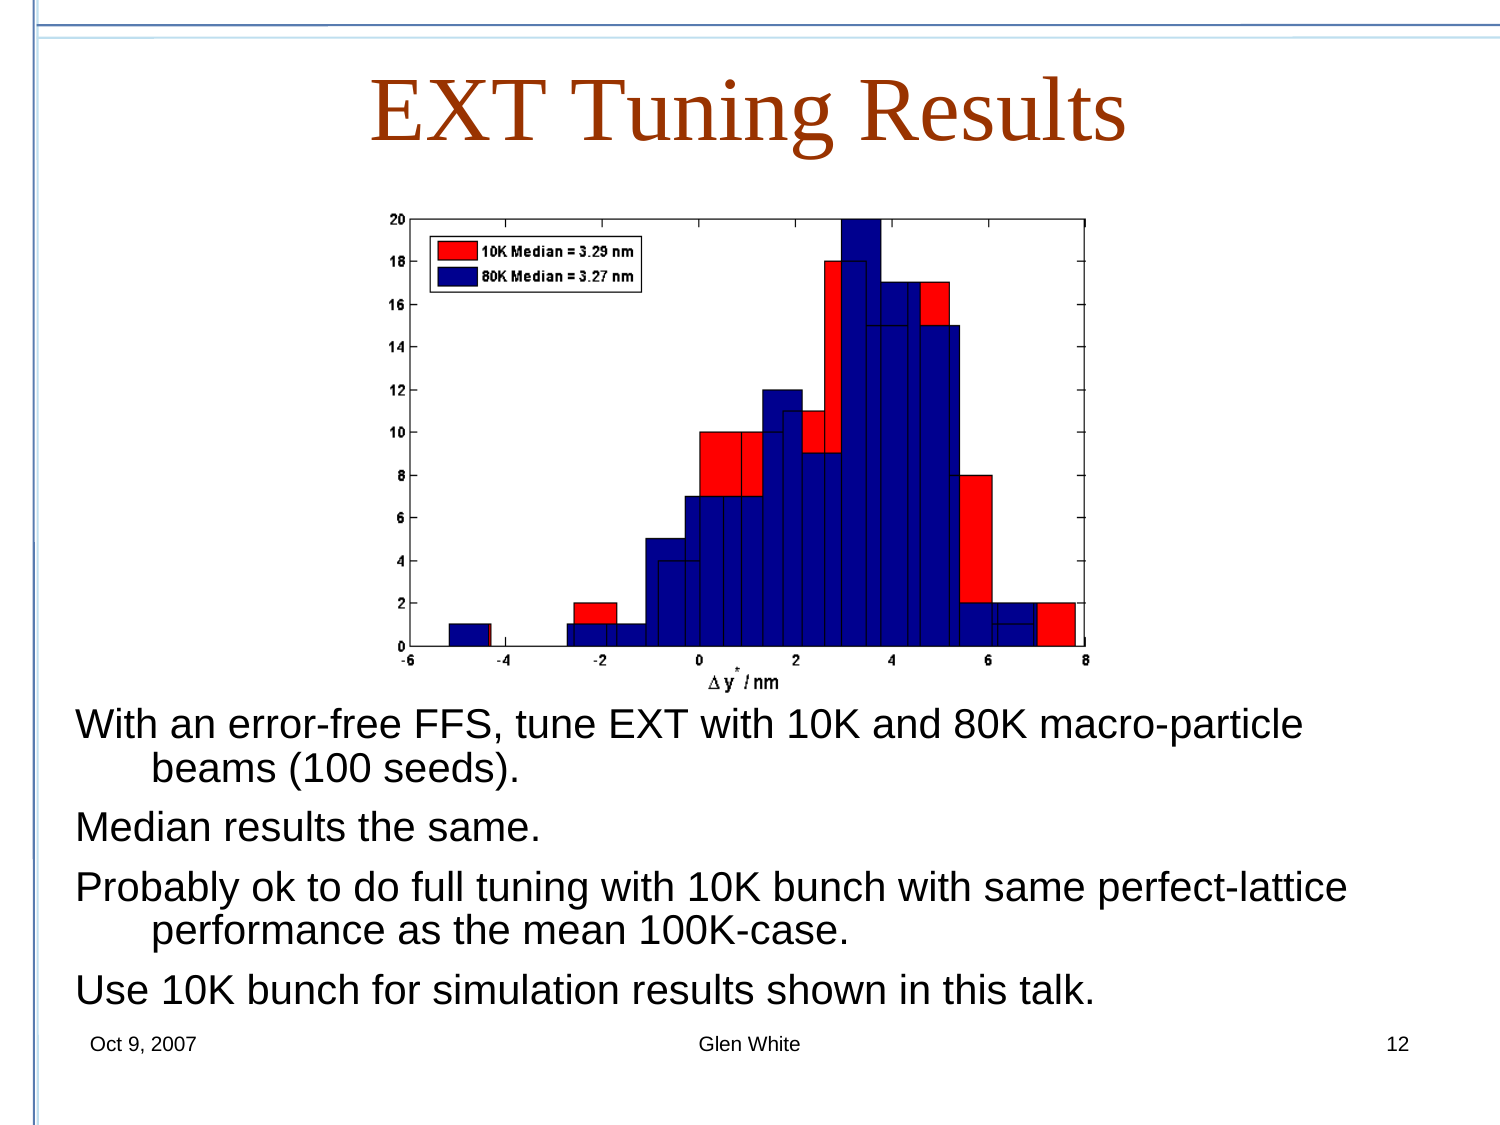

# EXT Tuning Results
With an error-free FFS, tune EXT with 10K and 80K macro-particle beams (100 seeds).
Median results the same.
Probably ok to do full tuning with 10K bunch with same perfect-lattice performance as the mean 100K-case.
Use 10K bunch for simulation results shown in this talk.
Glen White
12